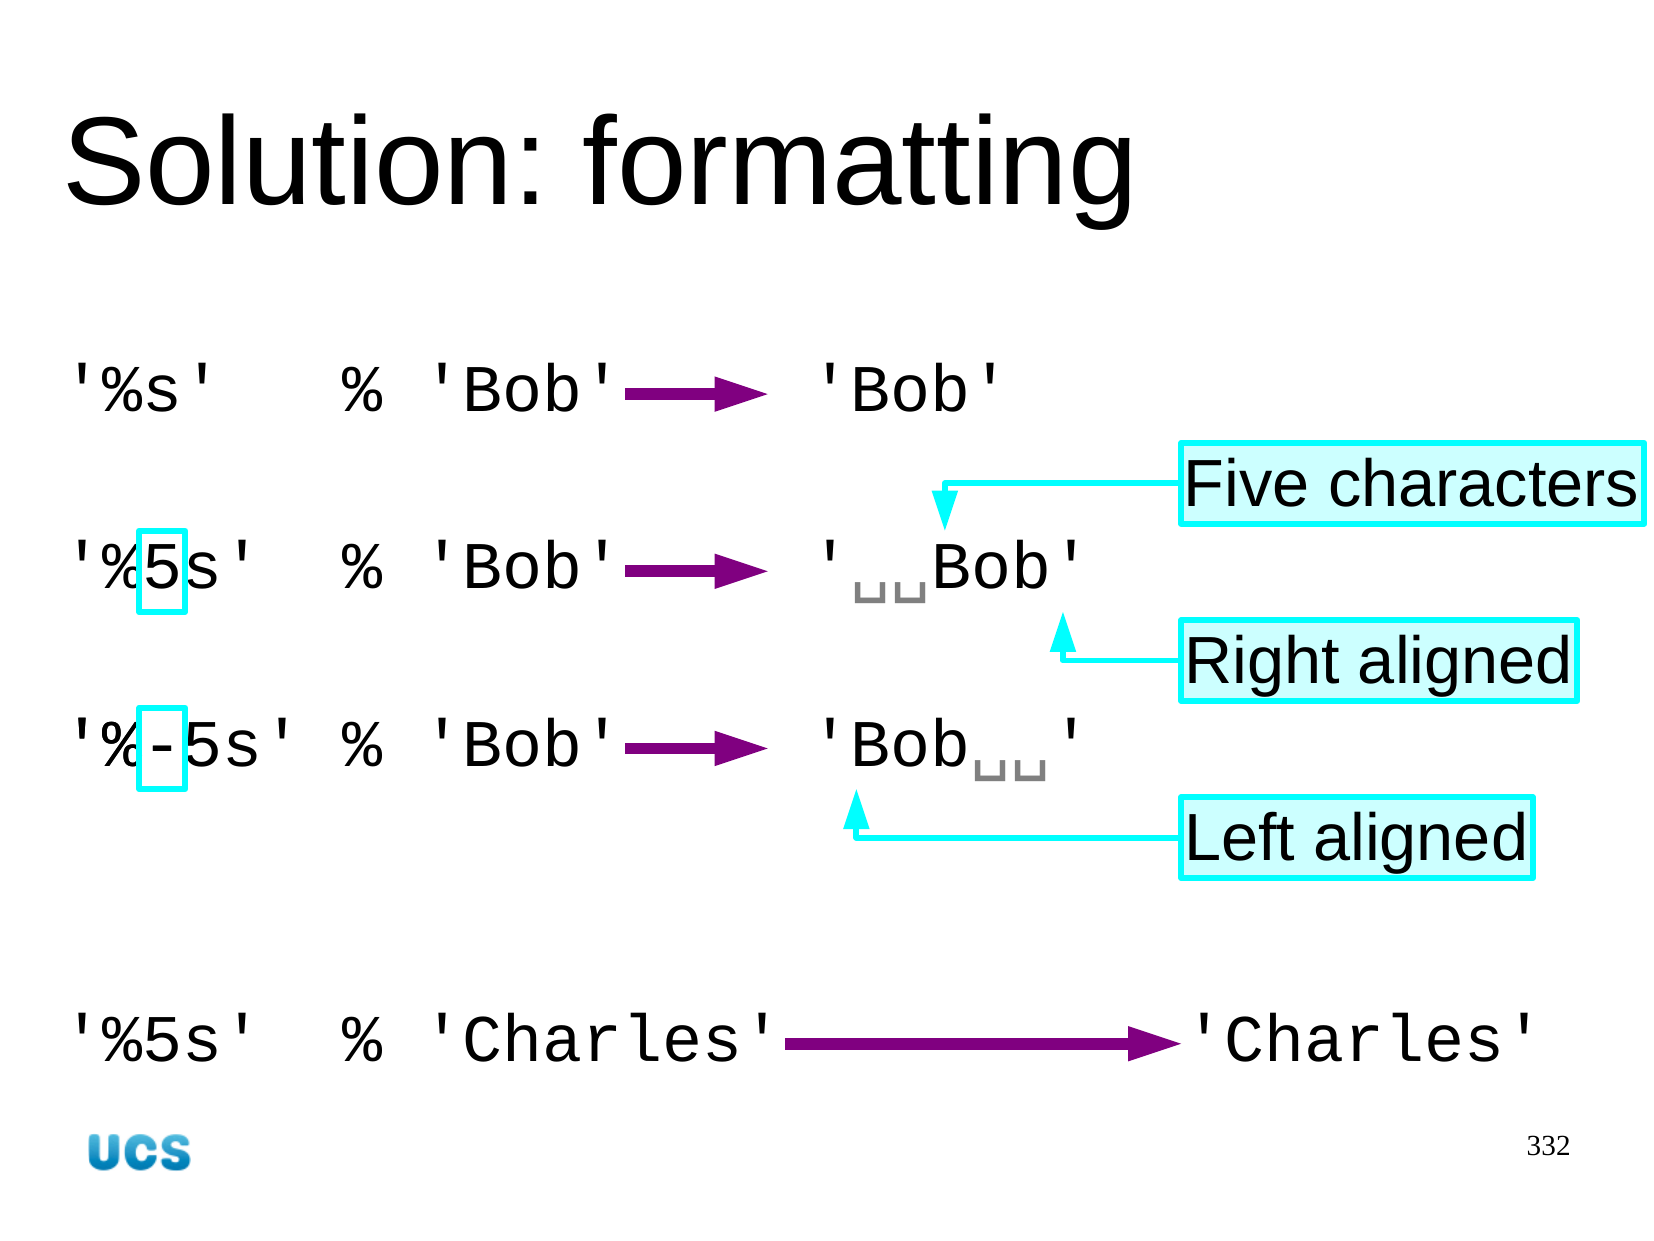

Solution: formatting
'%s' % 'Bob'
 'Bob'
Five characters
'%
5
s' %
'Bob'
 '␣␣Bob'
Right aligned
'%-5s' %
'%
-
'Bob'
 'Bob␣␣'
Left aligned
'%
5
s' %
'Charles'
'Charles'
332